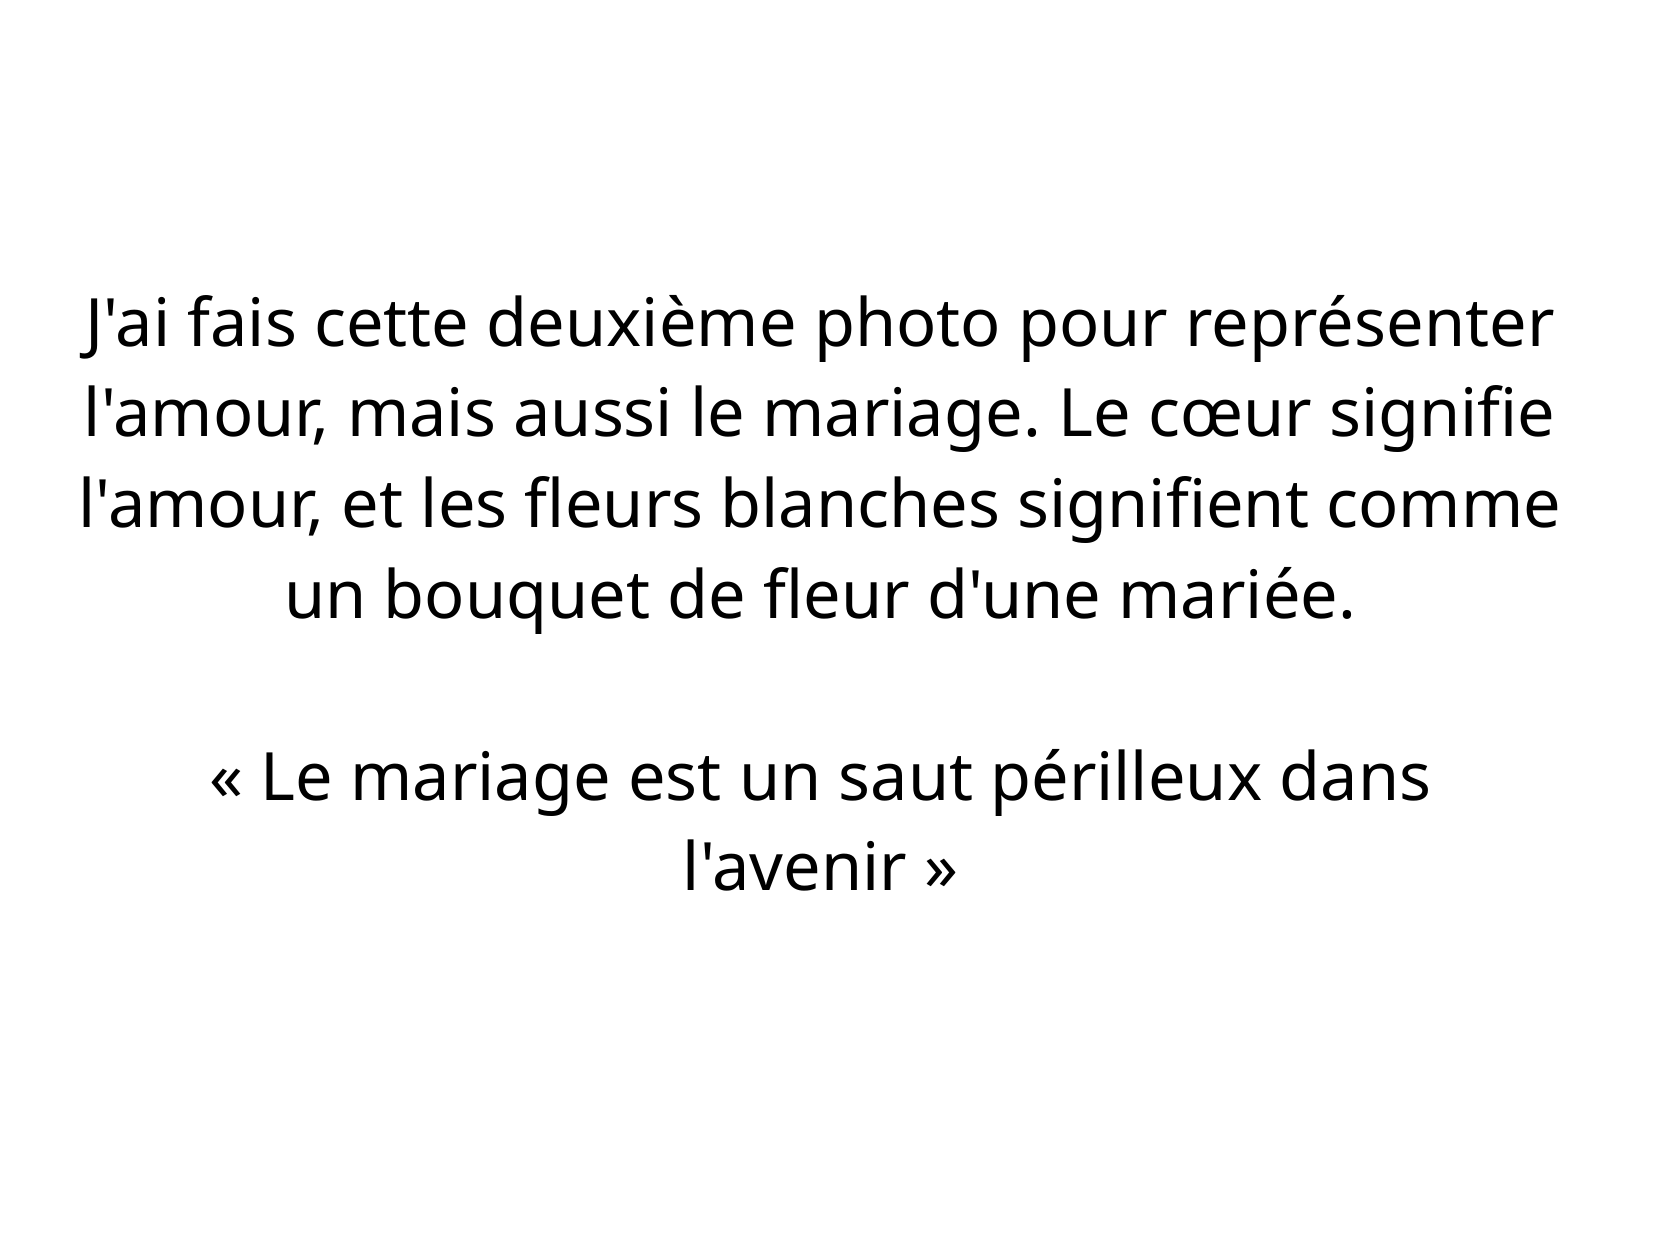

# J'ai fais cette deuxième photo pour représenter l'amour, mais aussi le mariage. Le cœur signifie l'amour, et les fleurs blanches signifient comme un bouquet de fleur d'une mariée.
« Le mariage est un saut périlleux dans l'avenir »